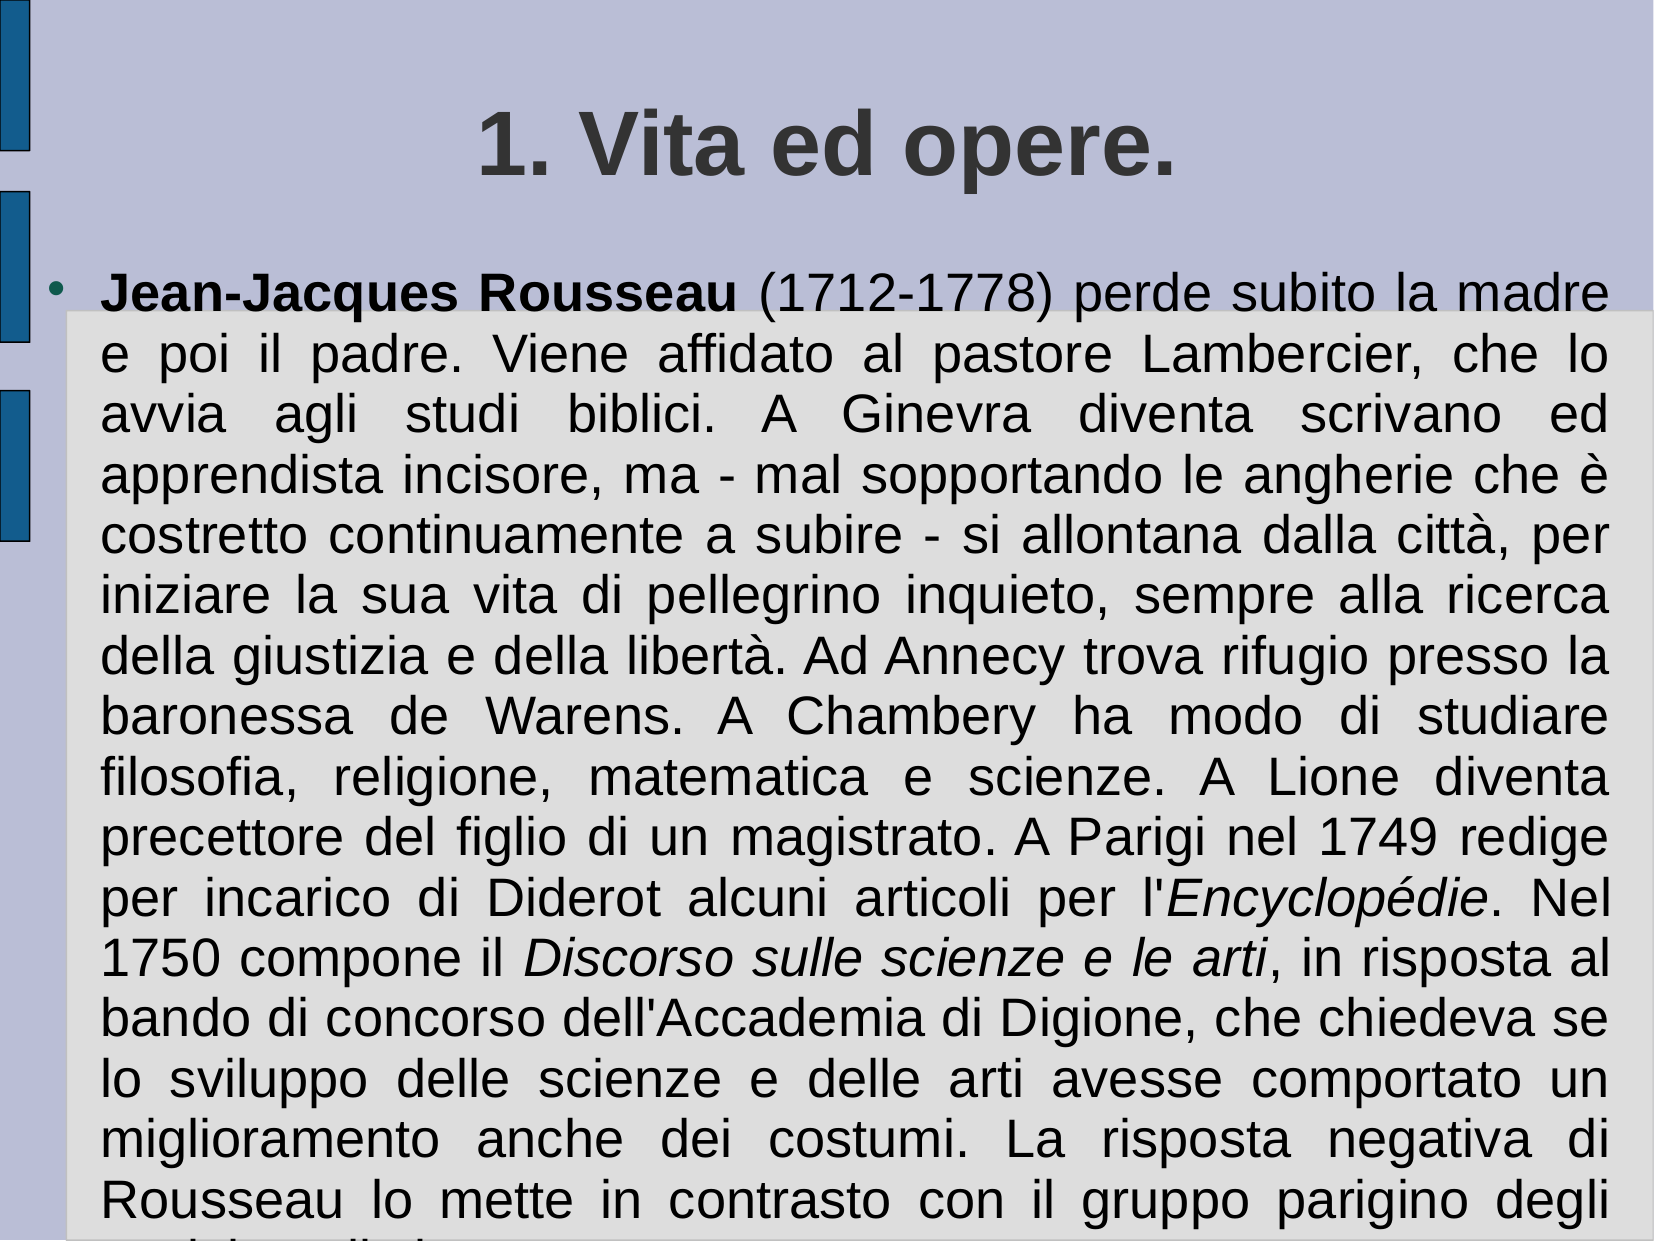

# 1. Vita ed opere.
Jean-Jacques Rousseau (1712-1778) perde subito la madre e poi il padre. Viene affidato al pastore Lambercier, che lo avvia agli studi biblici. A Ginevra diventa scrivano ed apprendista incisore, ma - mal sopportando le angherie che è costretto continuamente a subire - si allontana dalla città, per iniziare la sua vita di pellegrino inquieto, sempre alla ricerca della giustizia e della libertà. Ad Annecy trova rifugio presso la baronessa de Warens. A Chambery ha modo di studiare filosofia, religione, matematica e scienze. A Lione diventa precettore del figlio di un magistrato. A Parigi nel 1749 redige per incarico di Diderot alcuni articoli per l'Encyclopédie. Nel 1750 compone il Discorso sulle scienze e le arti, in risposta al bando di concorso dell'Accademia di Digione, che chiedeva se lo sviluppo delle scienze e delle arti avesse comportato un miglioramento anche dei costumi. La risposta negativa di Rousseau lo mette in contrasto con il gruppo parigino degli enciclopedisti.